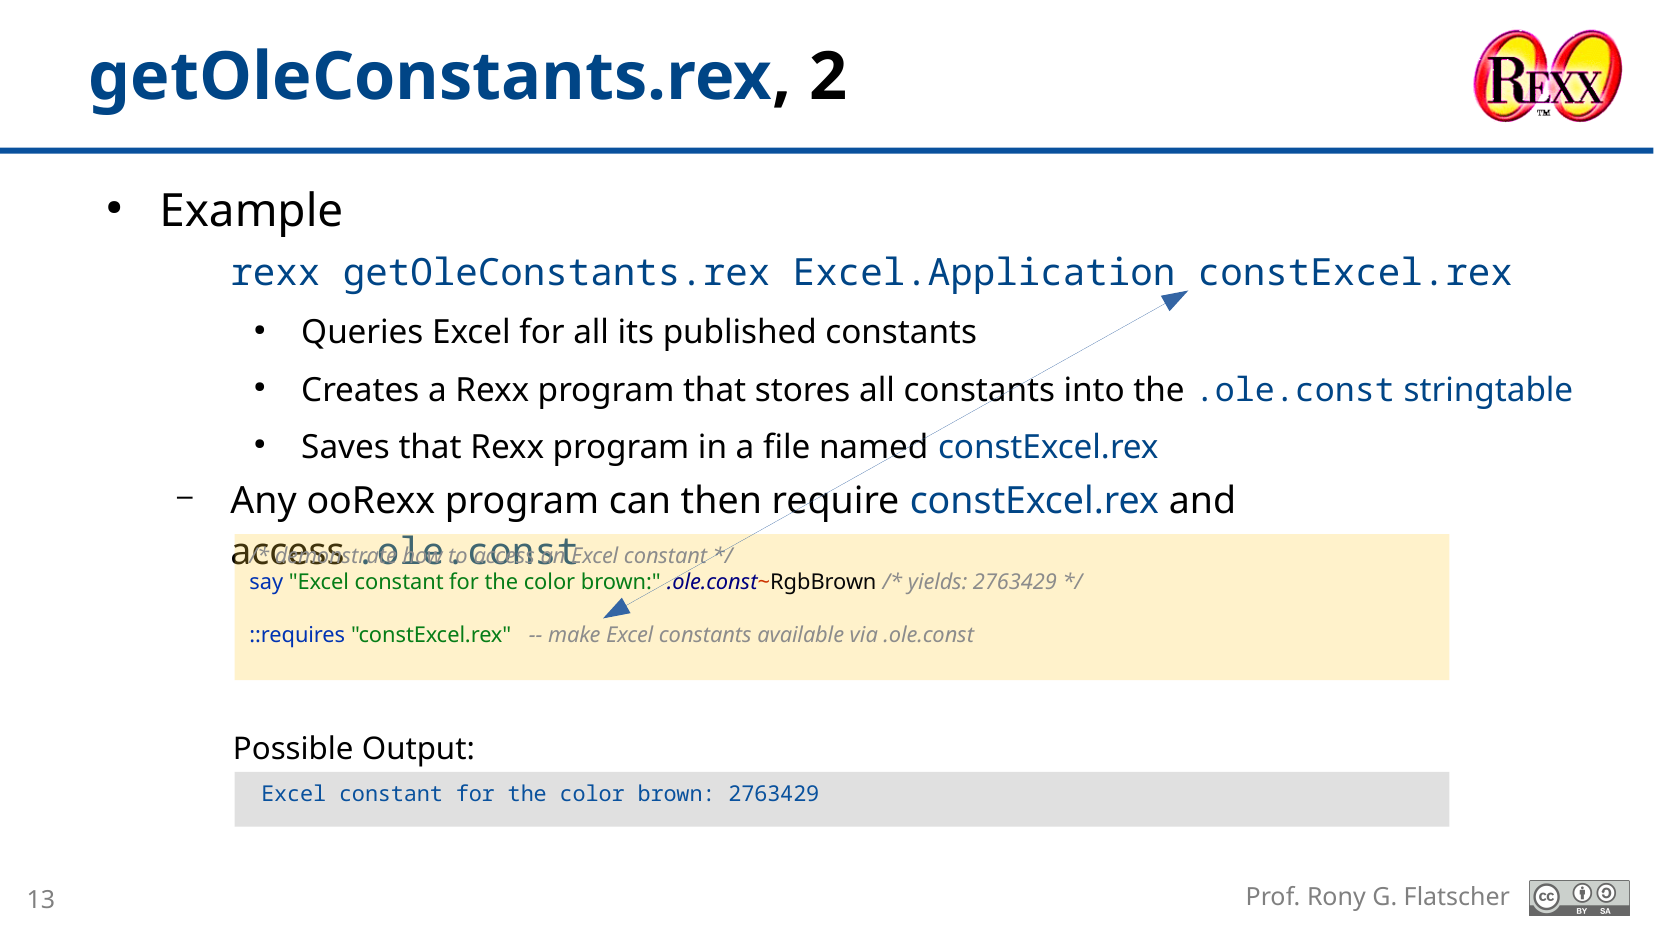

# getOleConstants.rex, 2
Example
rexx getOleConstants.rex Excel.Application constExcel.rex
Queries Excel for all its published constants
Creates a Rexx program that stores all constants into the .ole.const stringtable
Saves that Rexx program in a file named constExcel.rex
Any ooRexx program can then require constExcel.rex and access .ole.const
/* demonstrate how to access an Excel constant */
say "Excel constant for the color brown:" .ole.const~RgbBrown /* yields: 2763429 */
::requires "constExcel.rex" -- make Excel constants available via .ole.const
Possible Output:
Excel constant for the color brown: 2763429